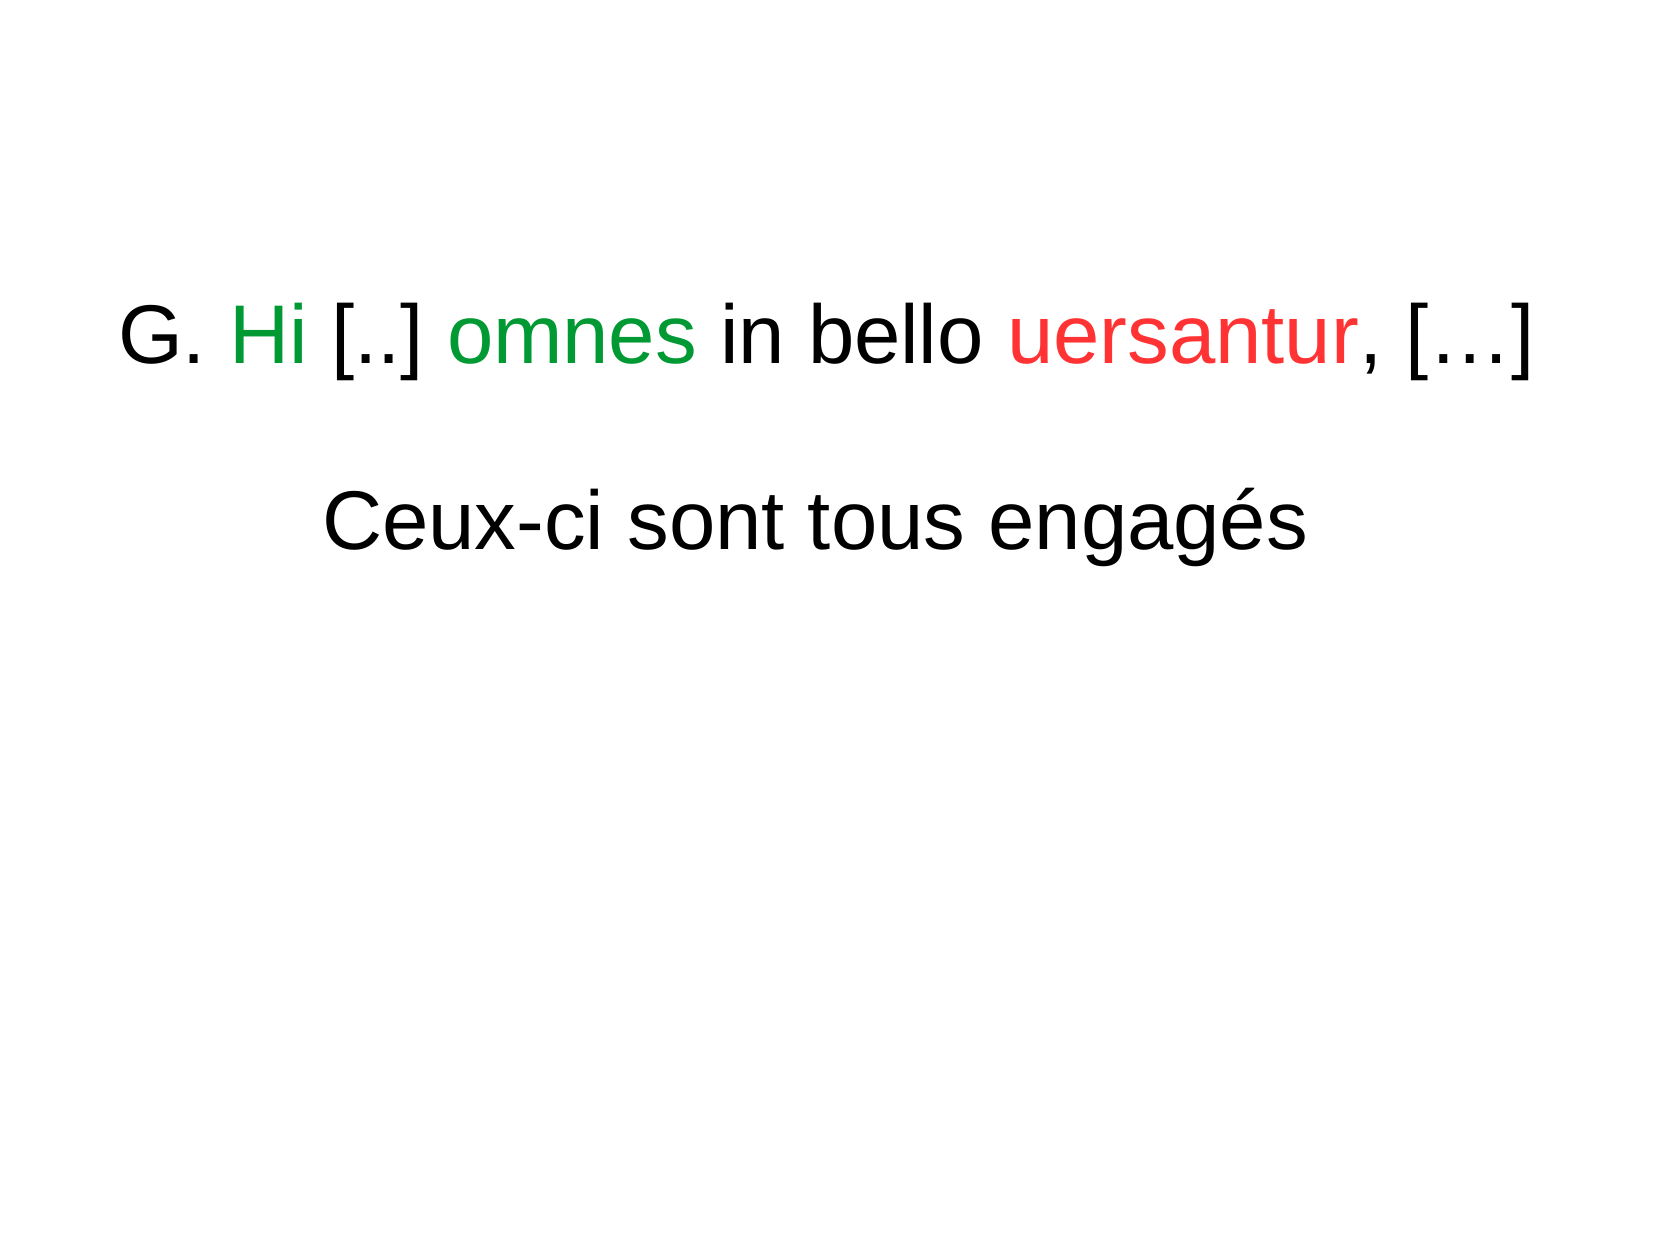

# G. Hi [..] omnes in bello uersantur, […]
Ceux-ci sont tous engagés